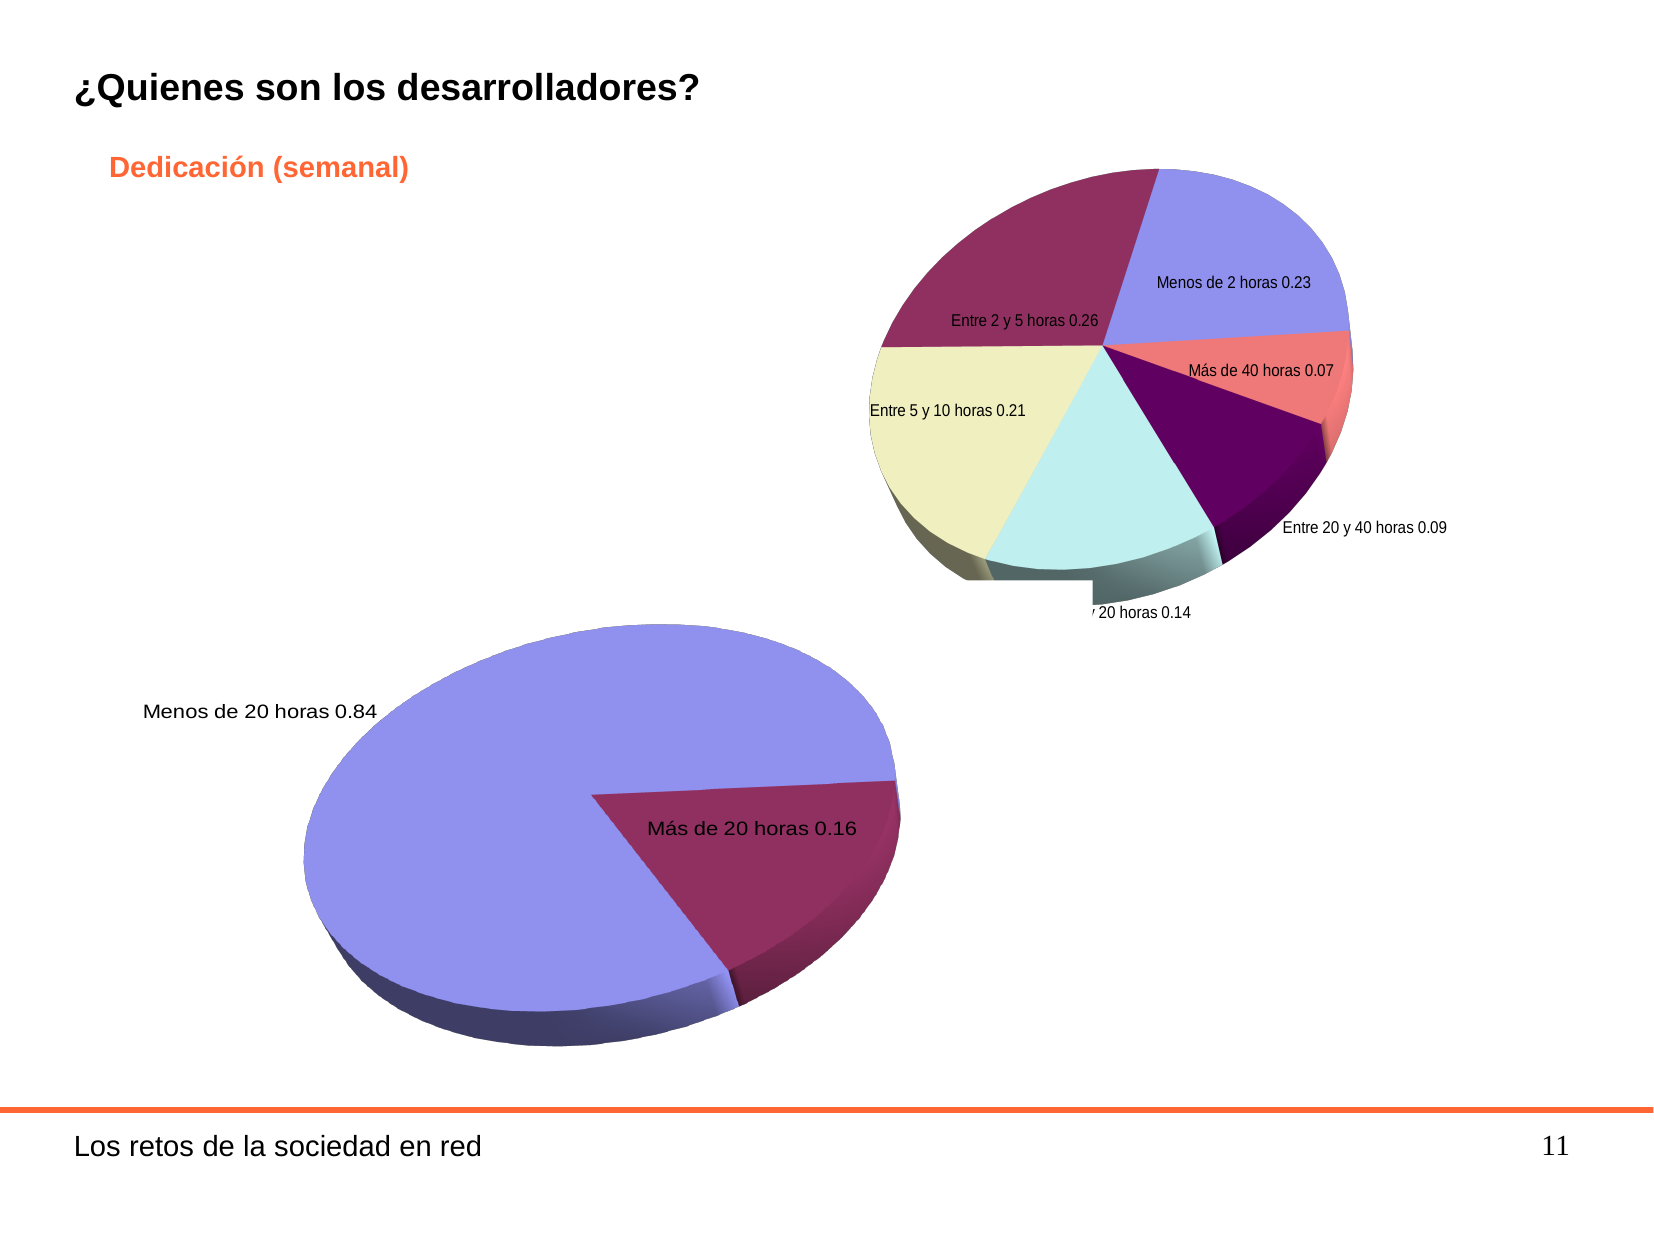

¿Quienes son los desarrolladores?
Dedicación (semanal)
[unsupported chart]
[unsupported chart]
Los retos de la sociedad en red
11